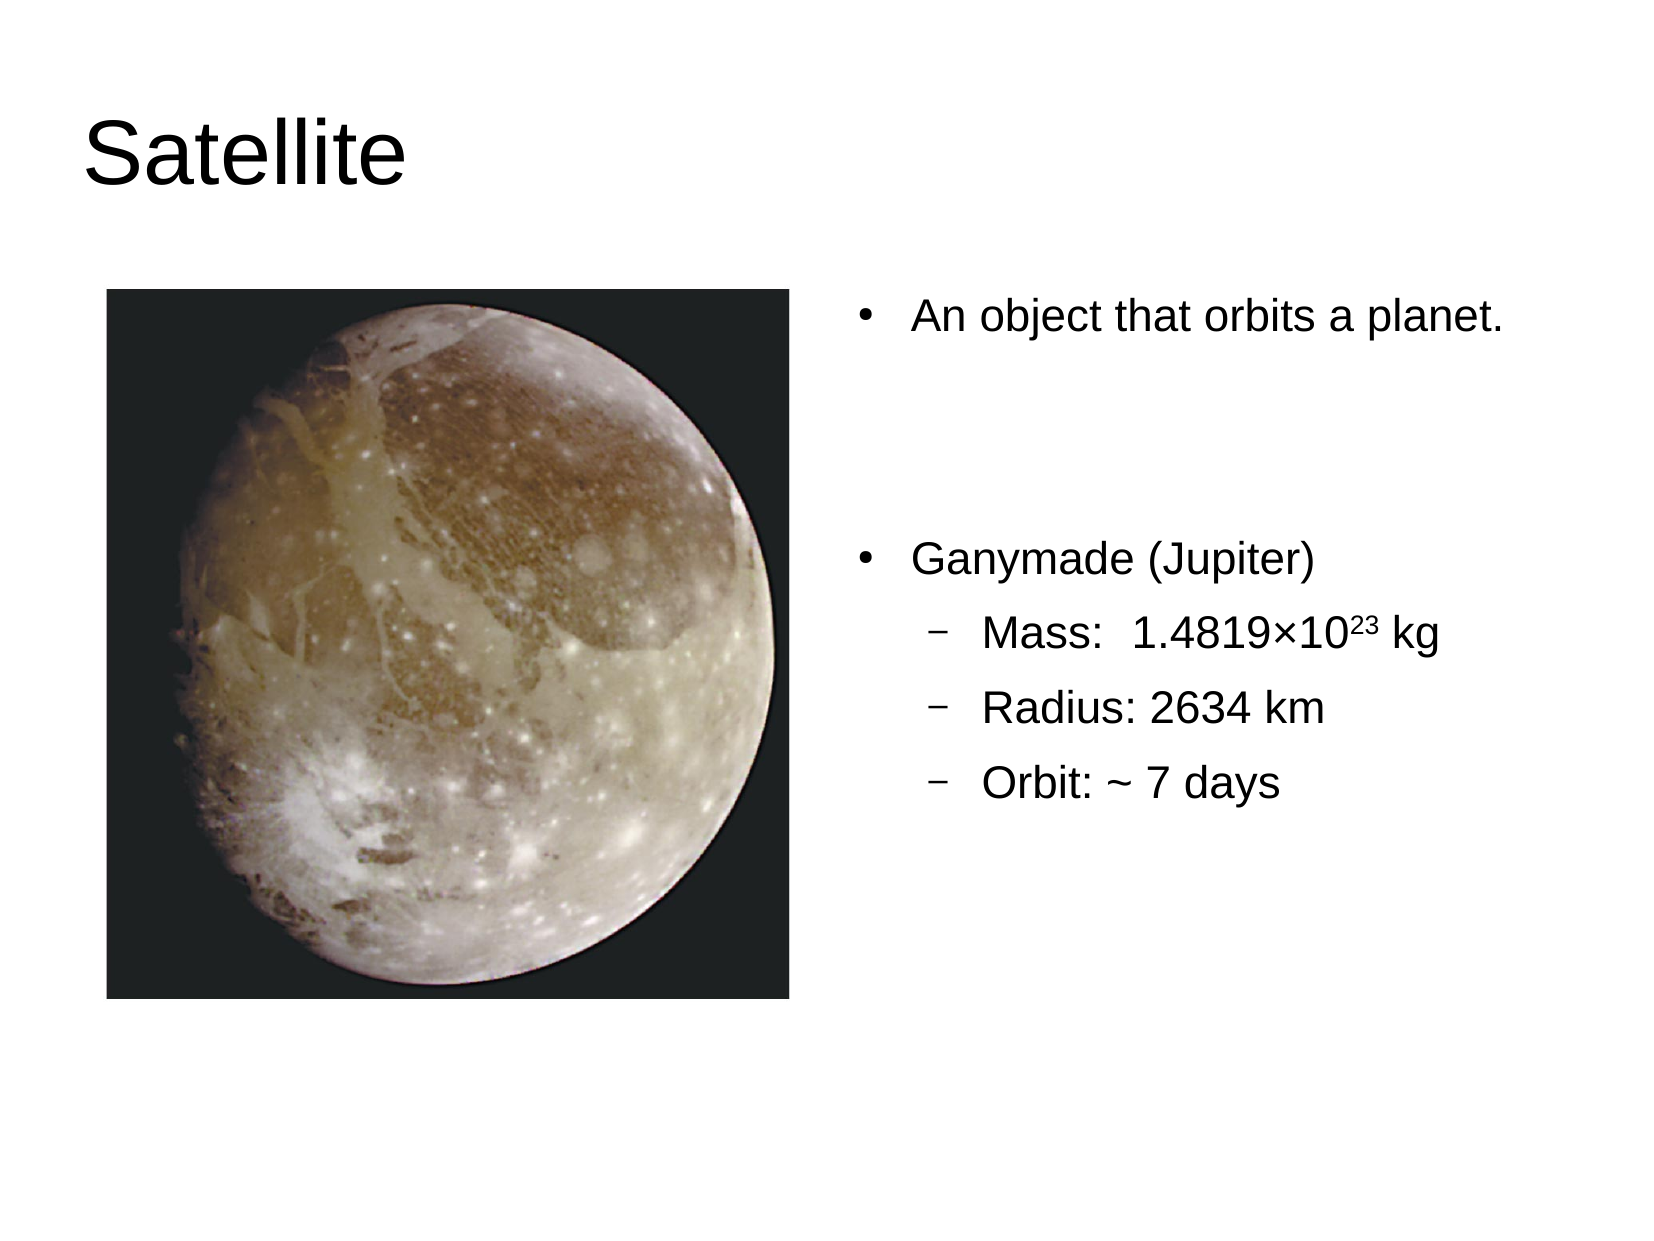

# Satellite
An object that orbits a planet.
Ganymade (Jupiter)
Mass: 	1.4819×1023 kg
Radius: 2634 km
Orbit: ~ 7 days